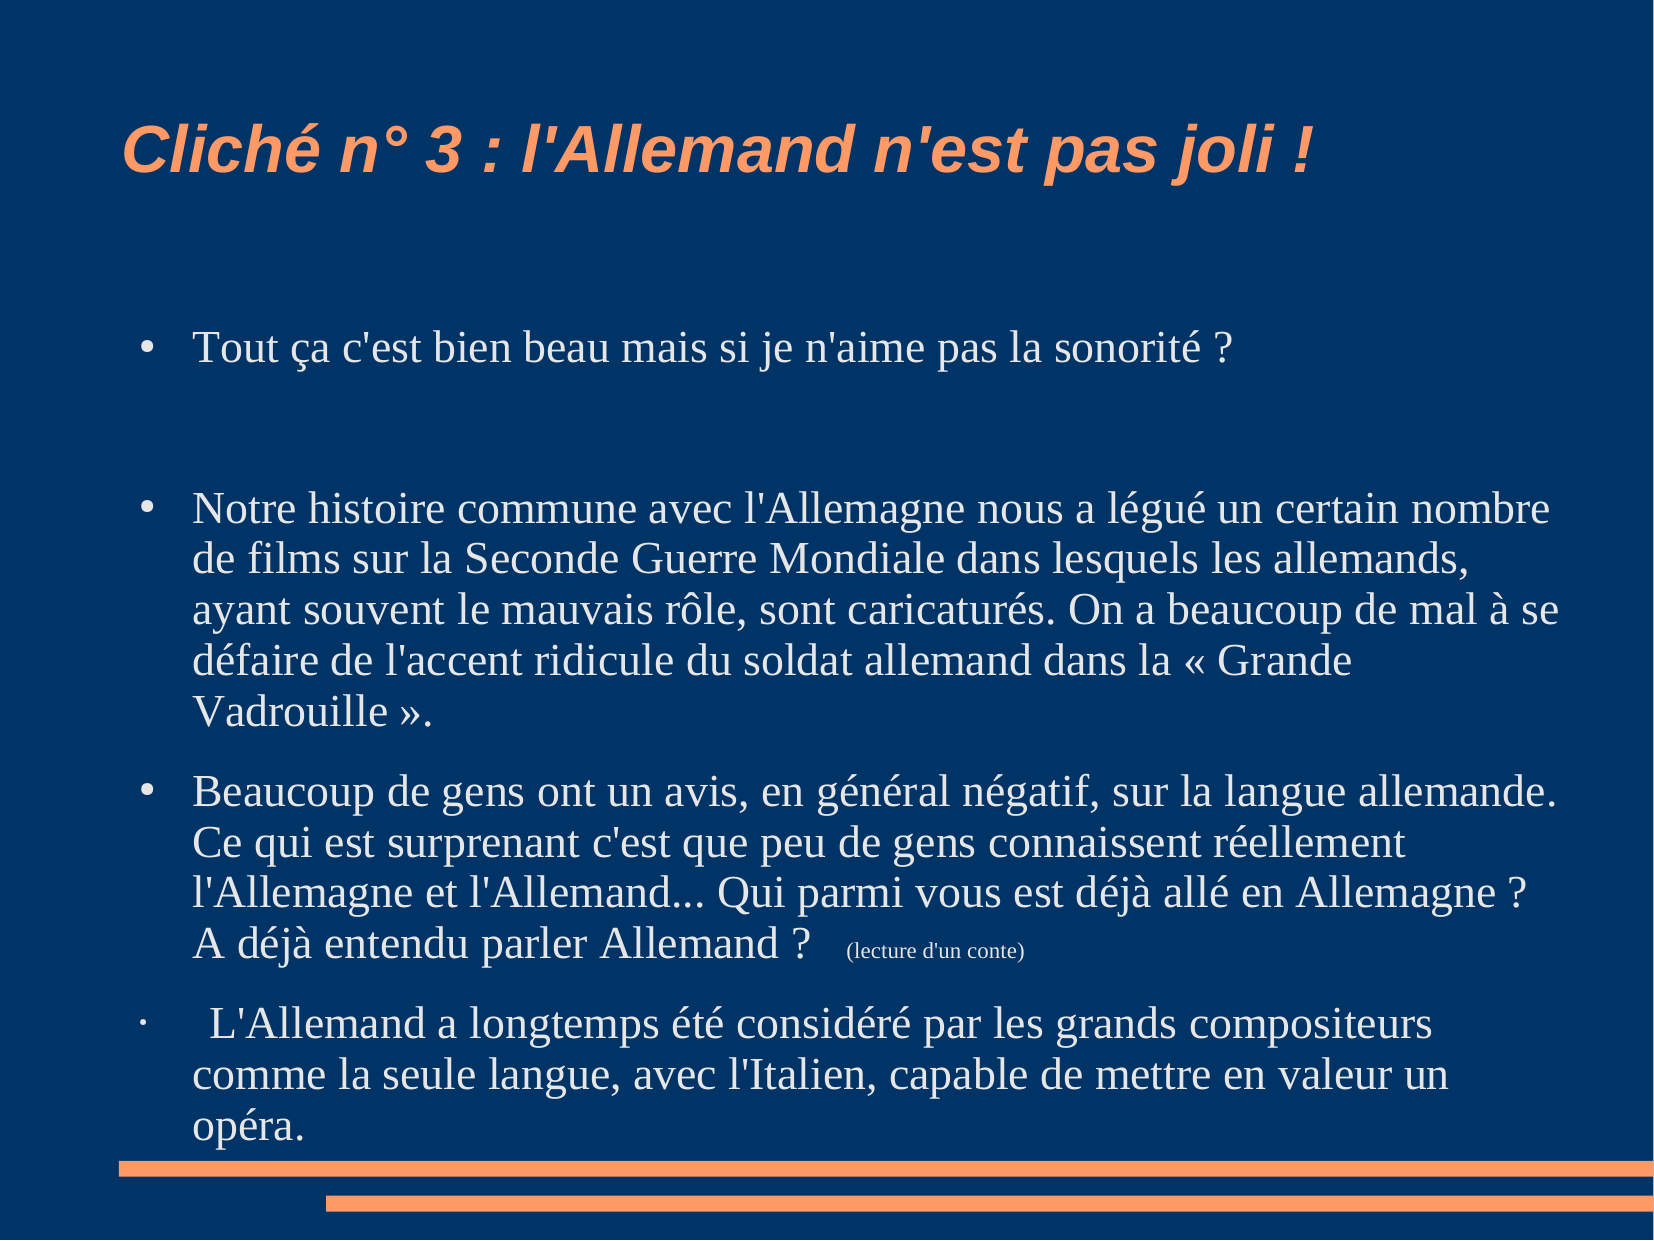

# Cliché n° 3 : l'Allemand n'est pas joli !
Tout ça c'est bien beau mais si je n'aime pas la sonorité ?
Notre histoire commune avec l'Allemagne nous a légué un certain nombre de films sur la Seconde Guerre Mondiale dans lesquels les allemands, ayant souvent le mauvais rôle, sont caricaturés. On a beaucoup de mal à se défaire de l'accent ridicule du soldat allemand dans la « Grande Vadrouille ».
Beaucoup de gens ont un avis, en général négatif, sur la langue allemande. Ce qui est surprenant c'est que peu de gens connaissent réellement l'Allemagne et l'Allemand... Qui parmi vous est déjà allé en Allemagne ? A déjà entendu parler Allemand ? (lecture d'un conte)
 L'Allemand a longtemps été considéré par les grands compositeurs comme la seule langue, avec l'Italien, capable de mettre en valeur un opéra.